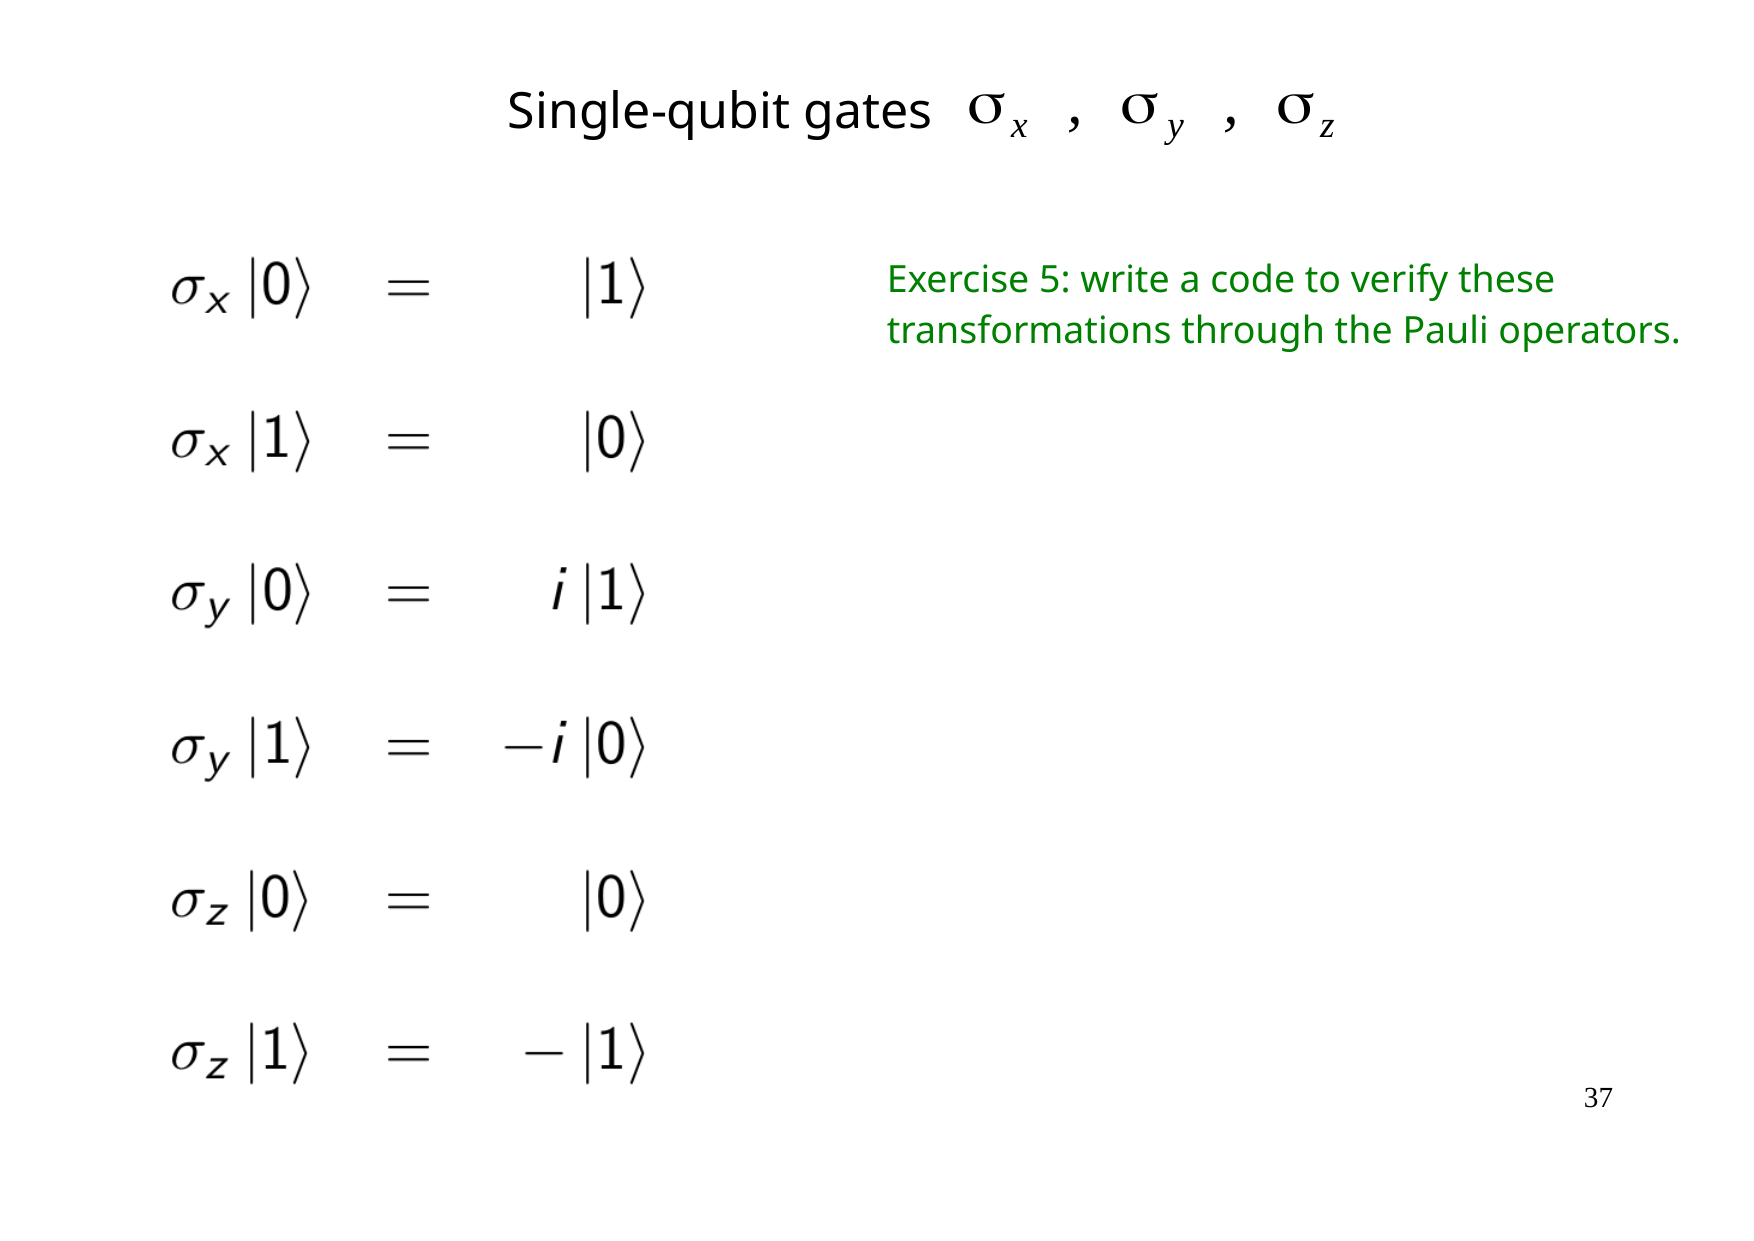

Single-qubit gates
Exercise 5: write a code to verify these
transformations through the Pauli operators.
37